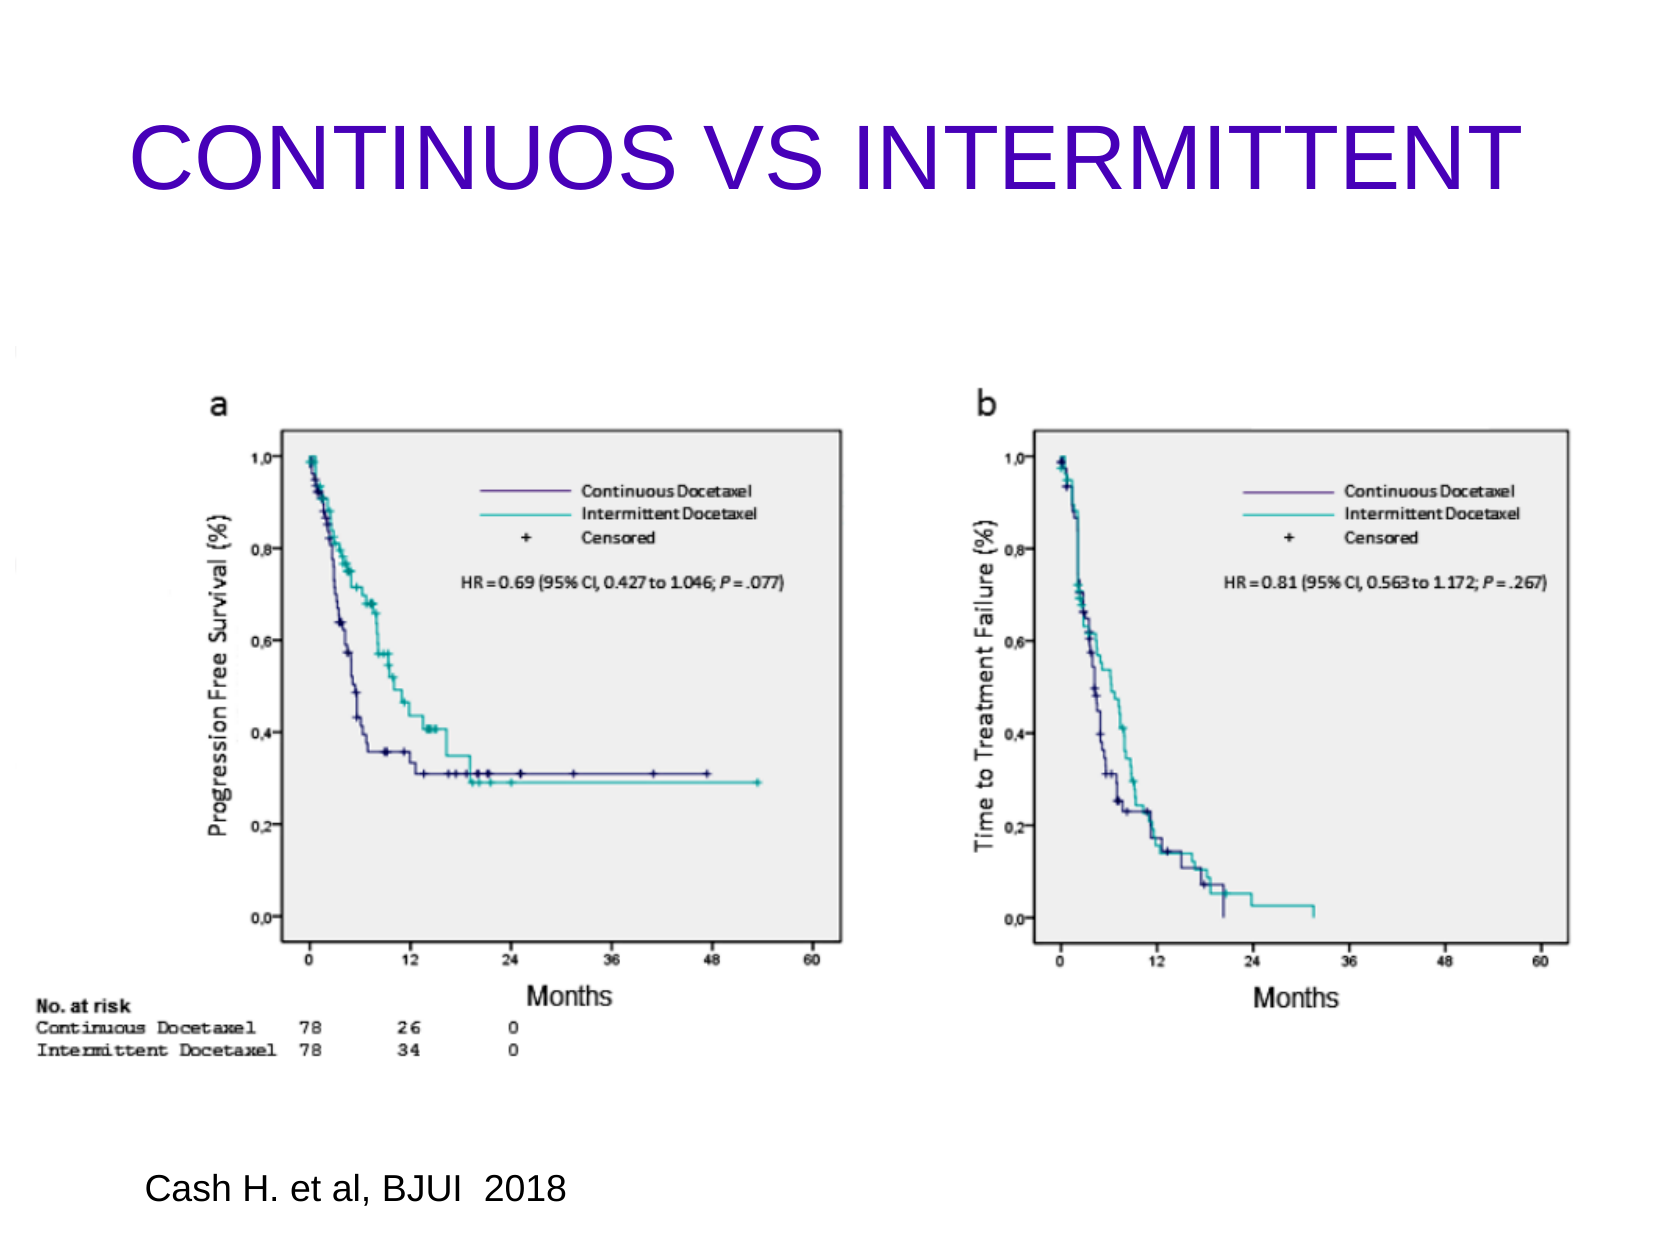

# CONTINUOS VS INTERMITTENT
Cash H. et al, BJUI  2018